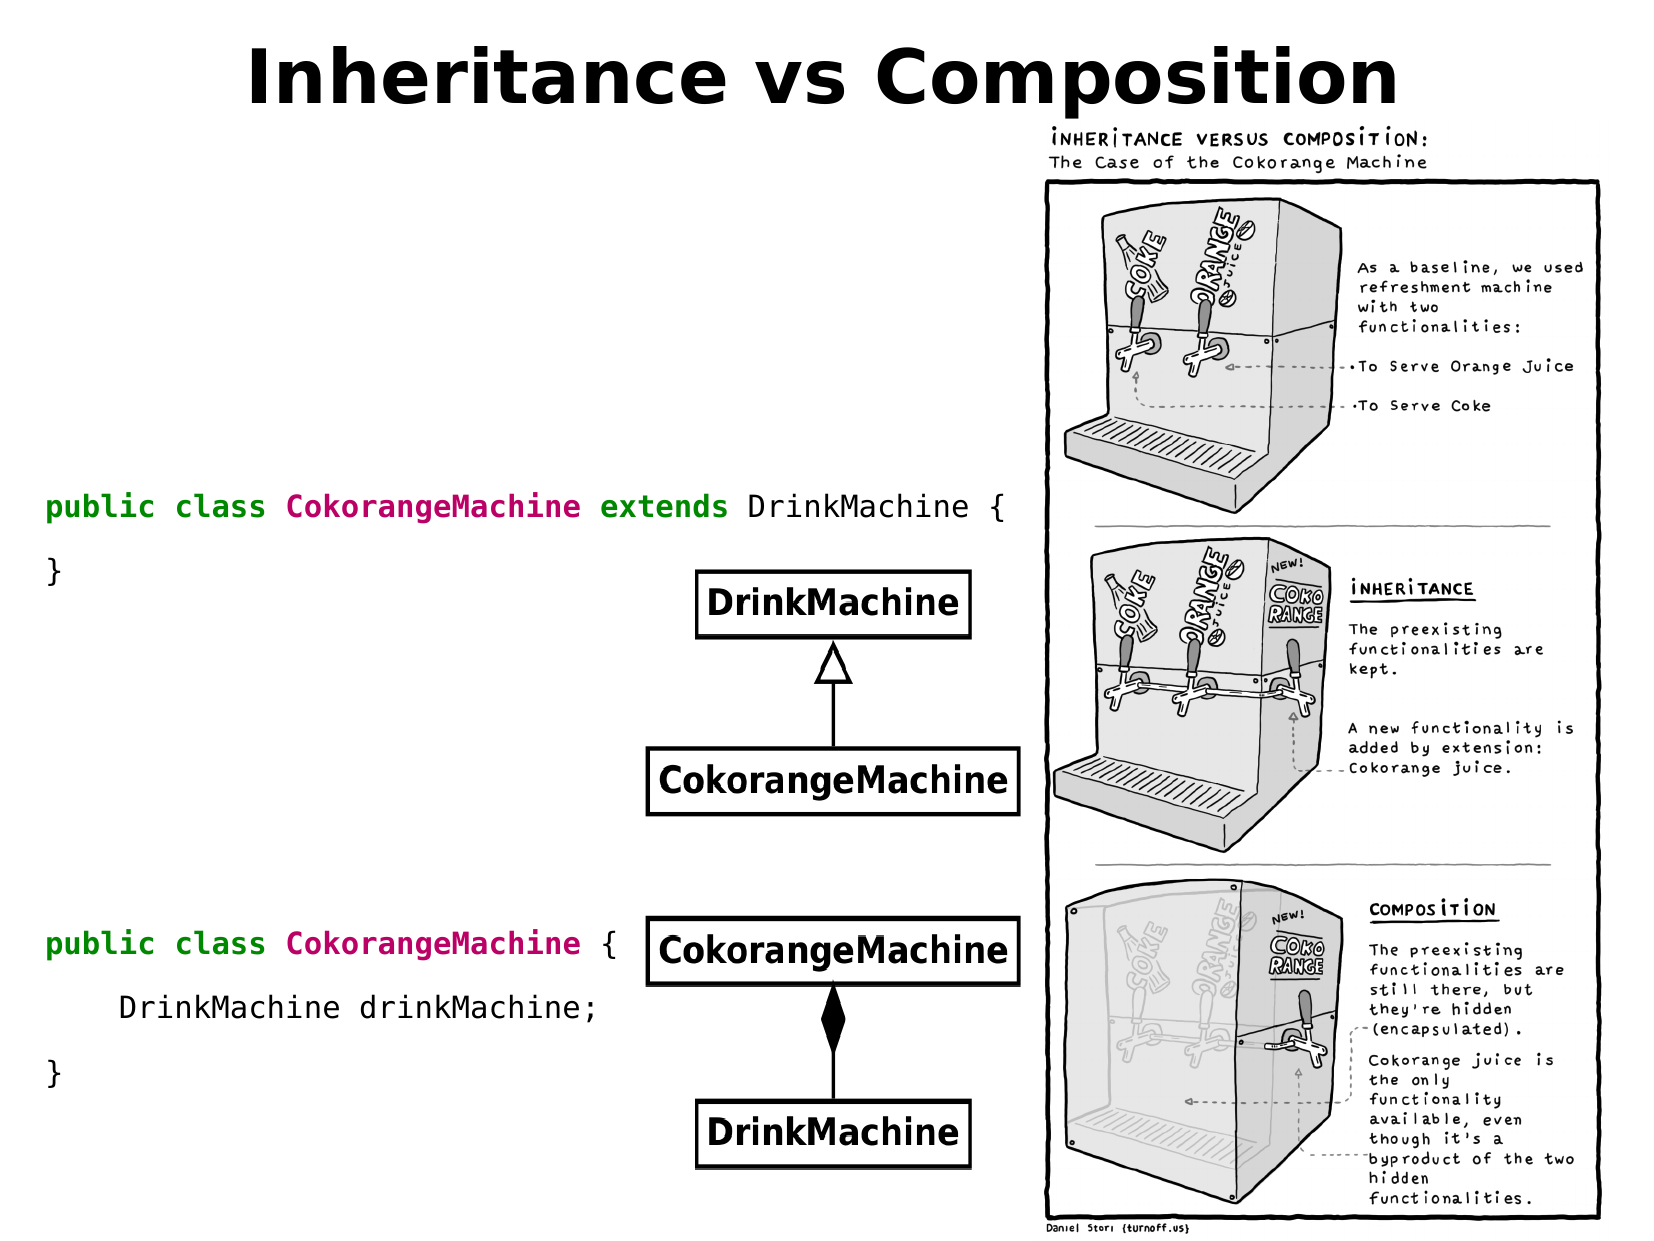

# Inheritance vs Composition
public class CokorangeMachine extends DrinkMachine {
}
public class CokorangeMachine {
 DrinkMachine drinkMachine;
}